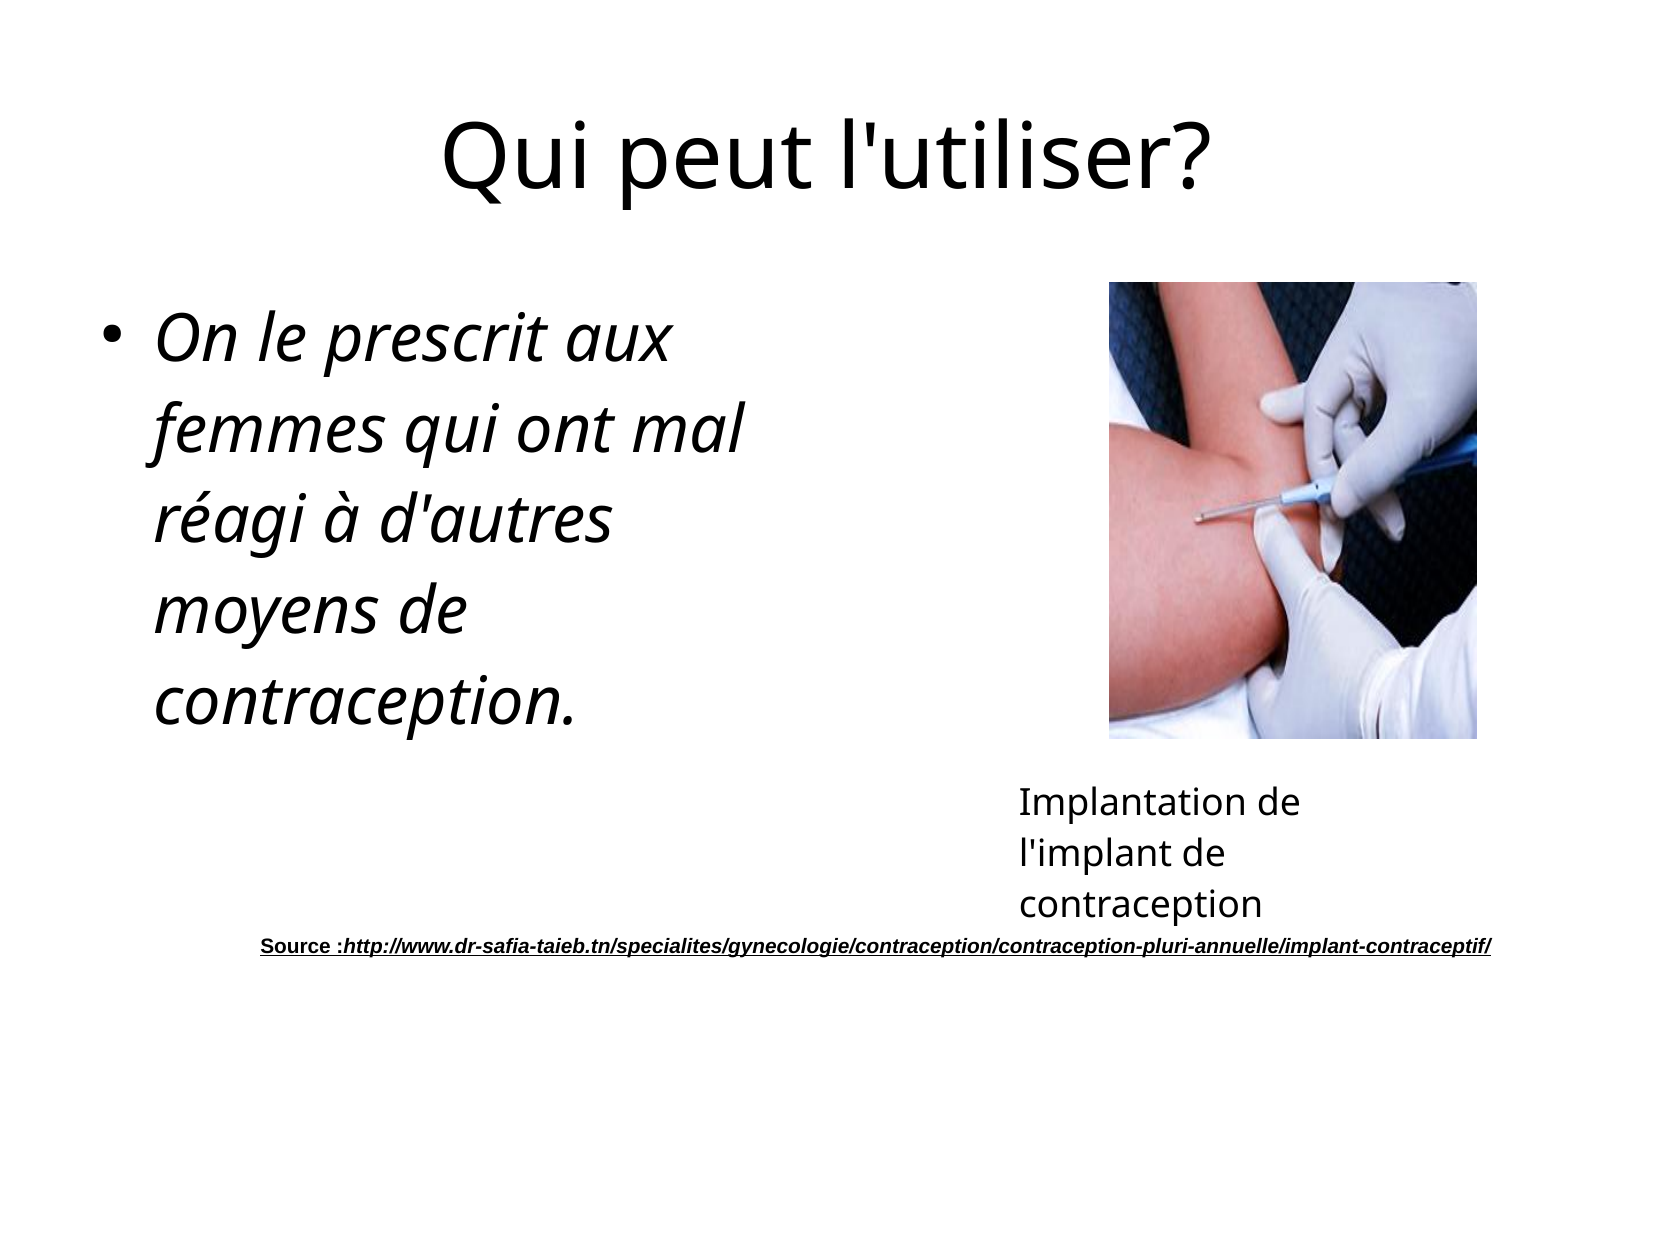

# Qui peut l'utiliser?
On le prescrit aux femmes qui ont mal réagi à d'autres moyens de contraception.
Implantation de l'implant de contraception
Source :http://www.dr-safia-taieb.tn/specialites/gynecologie/contraception/contraception-pluri-annuelle/implant-contraceptif/